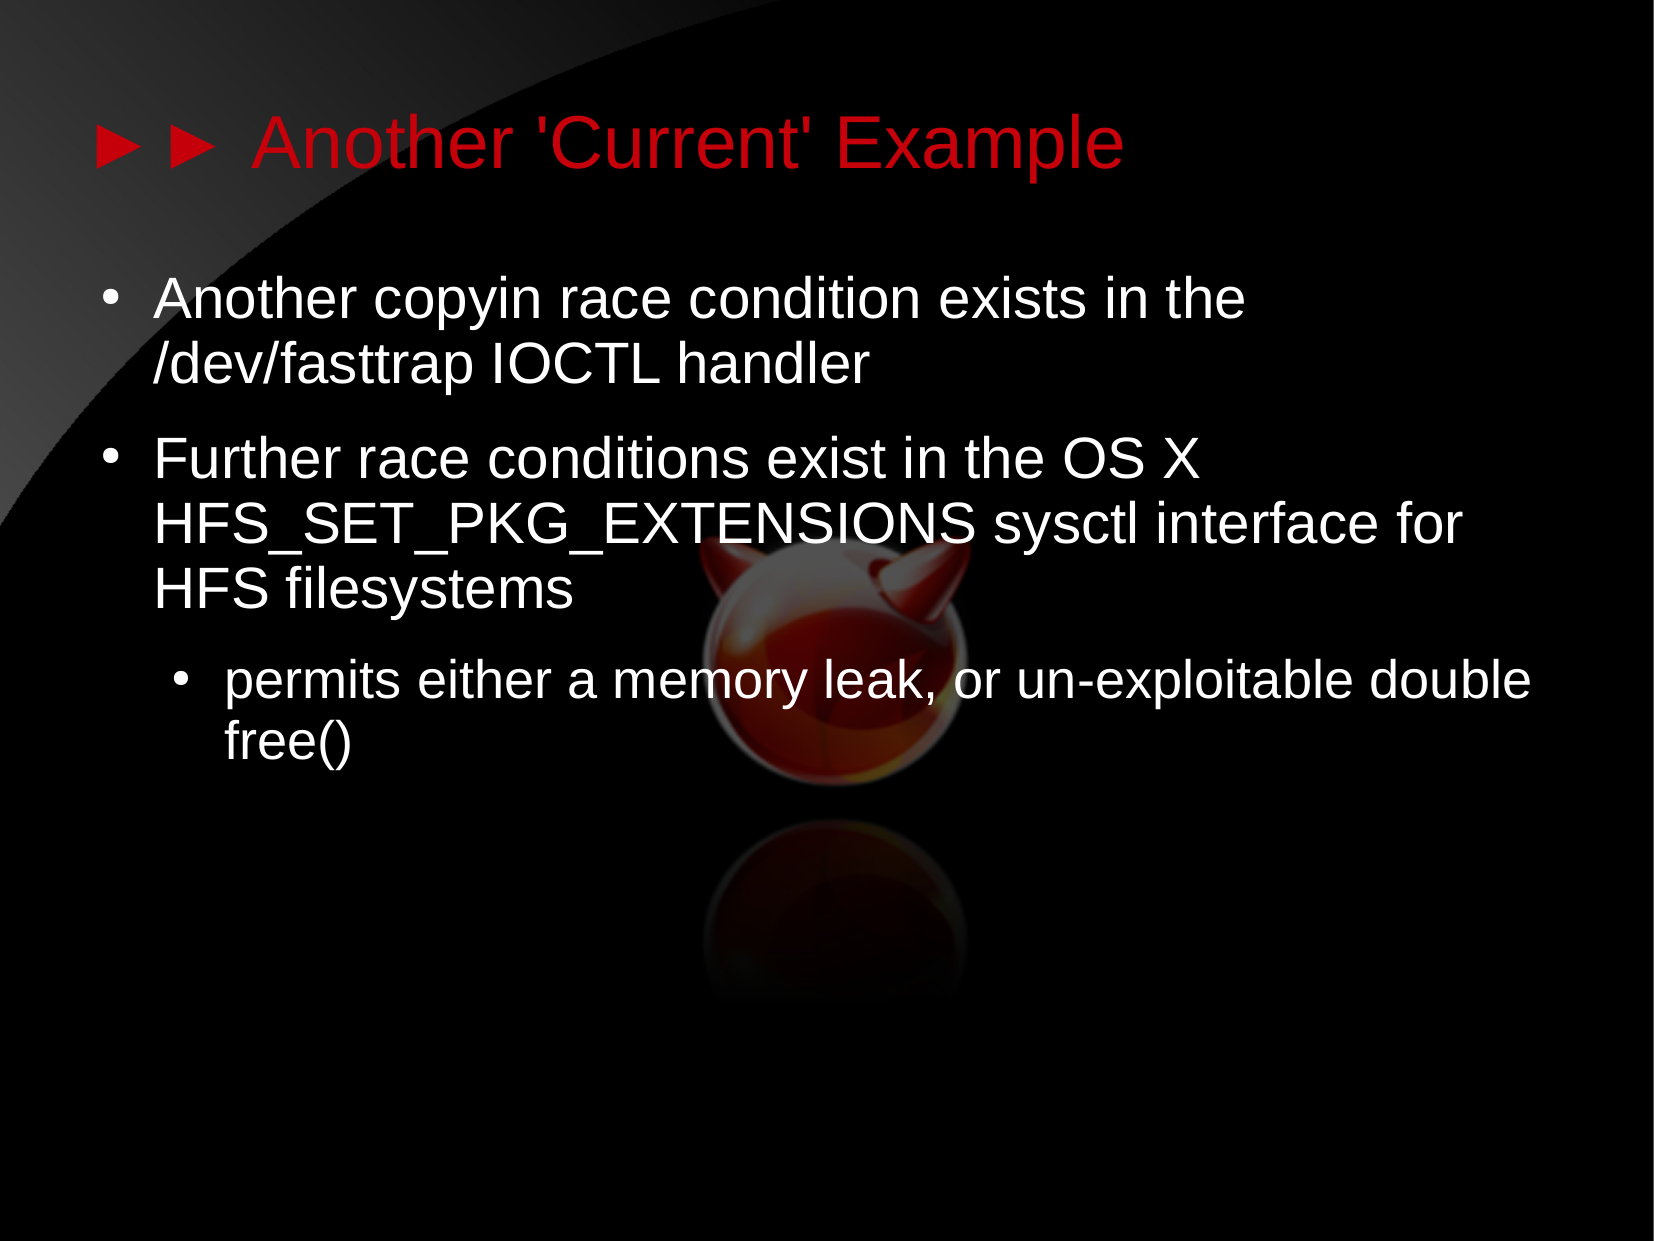

# ►► Another 'Current' Example
Another copyin race condition exists in the /dev/fasttrap IOCTL handler
Further race conditions exist in the OS X HFS_SET_PKG_EXTENSIONS sysctl interface for HFS filesystems
permits either a memory leak, or un-exploitable double free()